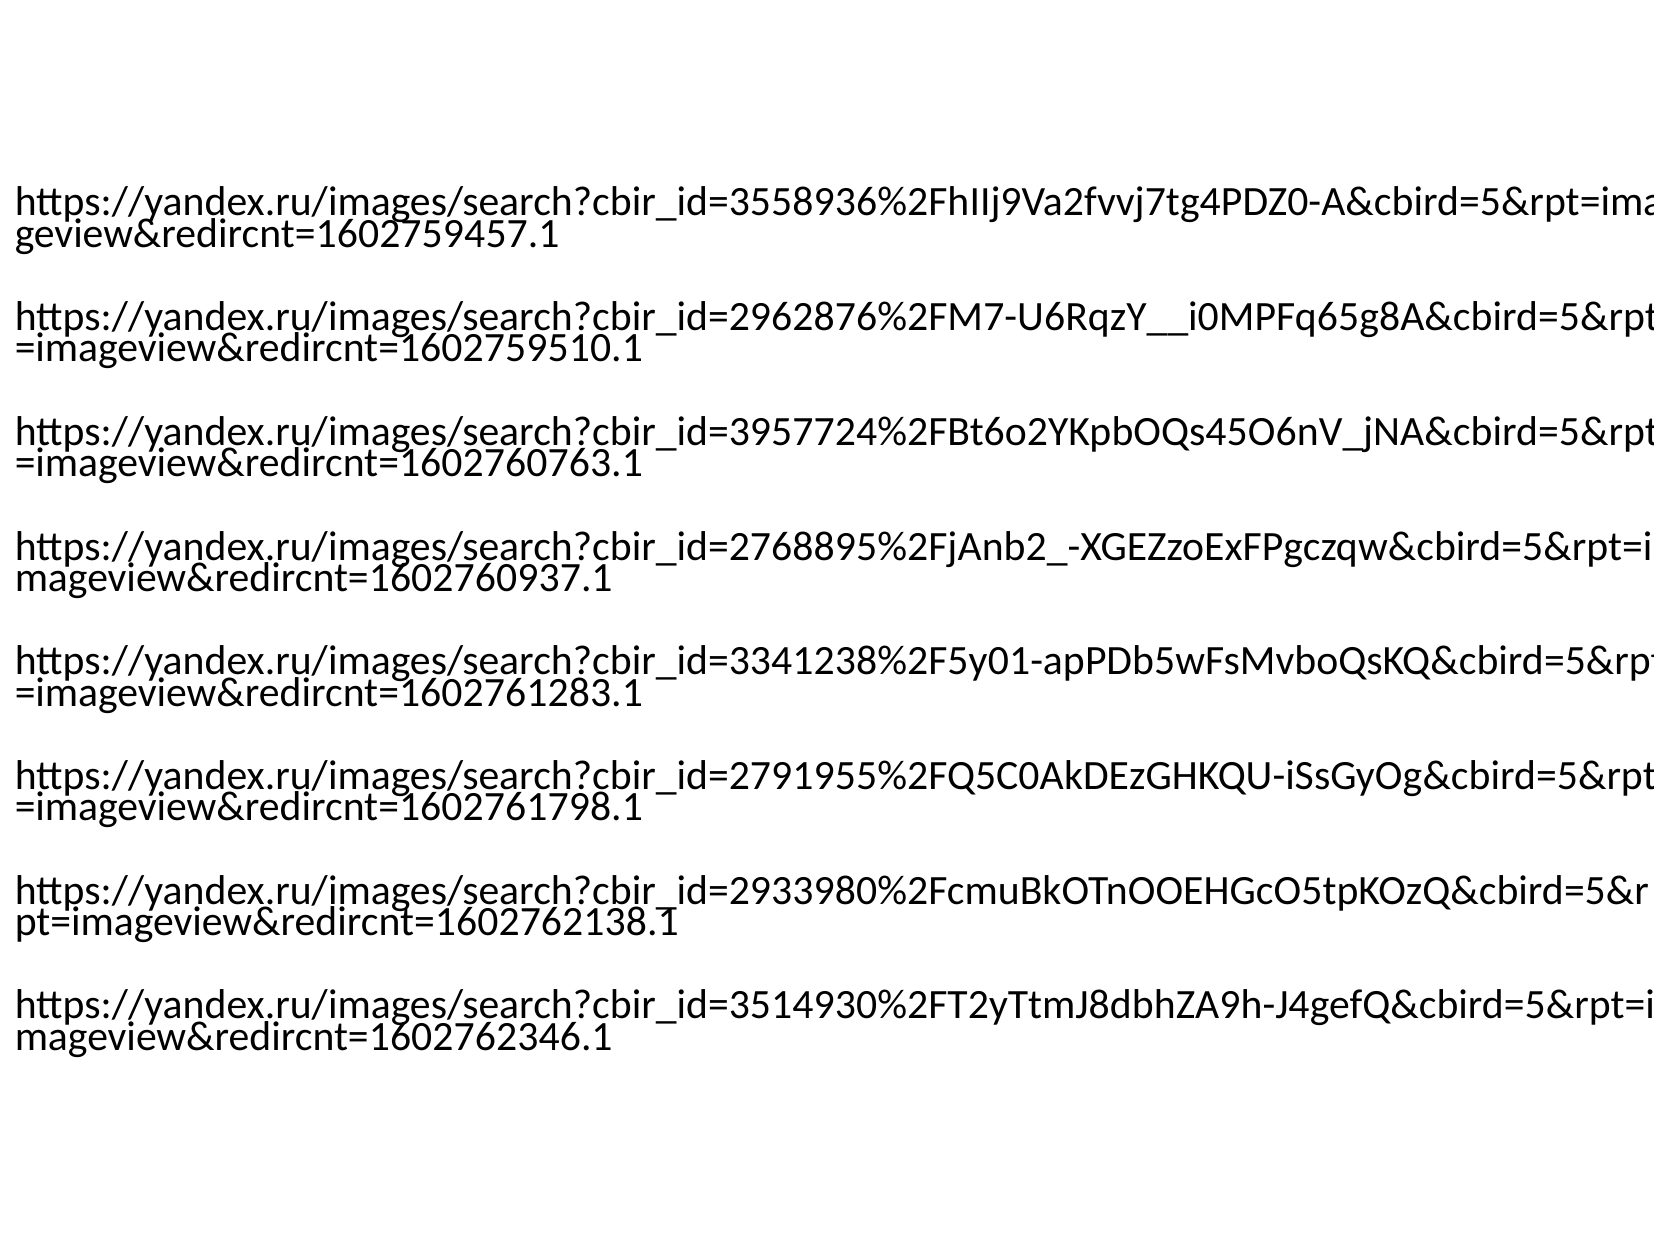

https://yandex.ru/images/search?cbir_id=3558936%2FhIIj9Va2fvvj7tg4PDZ0-A&cbird=5&rpt=imageview&redircnt=1602759457.1
https://yandex.ru/images/search?cbir_id=2962876%2FM7-U6RqzY__i0MPFq65g8A&cbird=5&rpt=imageview&redircnt=1602759510.1
https://yandex.ru/images/search?cbir_id=3957724%2FBt6o2YKpbOQs45O6nV_jNA&cbird=5&rpt=imageview&redircnt=1602760763.1
https://yandex.ru/images/search?cbir_id=2768895%2FjAnb2_-XGEZzoExFPgczqw&cbird=5&rpt=imageview&redircnt=1602760937.1
https://yandex.ru/images/search?cbir_id=3341238%2F5y01-apPDb5wFsMvboQsKQ&cbird=5&rpt=imageview&redircnt=1602761283.1
https://yandex.ru/images/search?cbir_id=2791955%2FQ5C0AkDEzGHKQU-iSsGyOg&cbird=5&rpt=imageview&redircnt=1602761798.1
https://yandex.ru/images/search?cbir_id=2933980%2FcmuBkOTnOOEHGcO5tpKOzQ&cbird=5&rpt=imageview&redircnt=1602762138.1
https://yandex.ru/images/search?cbir_id=3514930%2FT2yTtmJ8dbhZA9h-J4gefQ&cbird=5&rpt=imageview&redircnt=1602762346.1